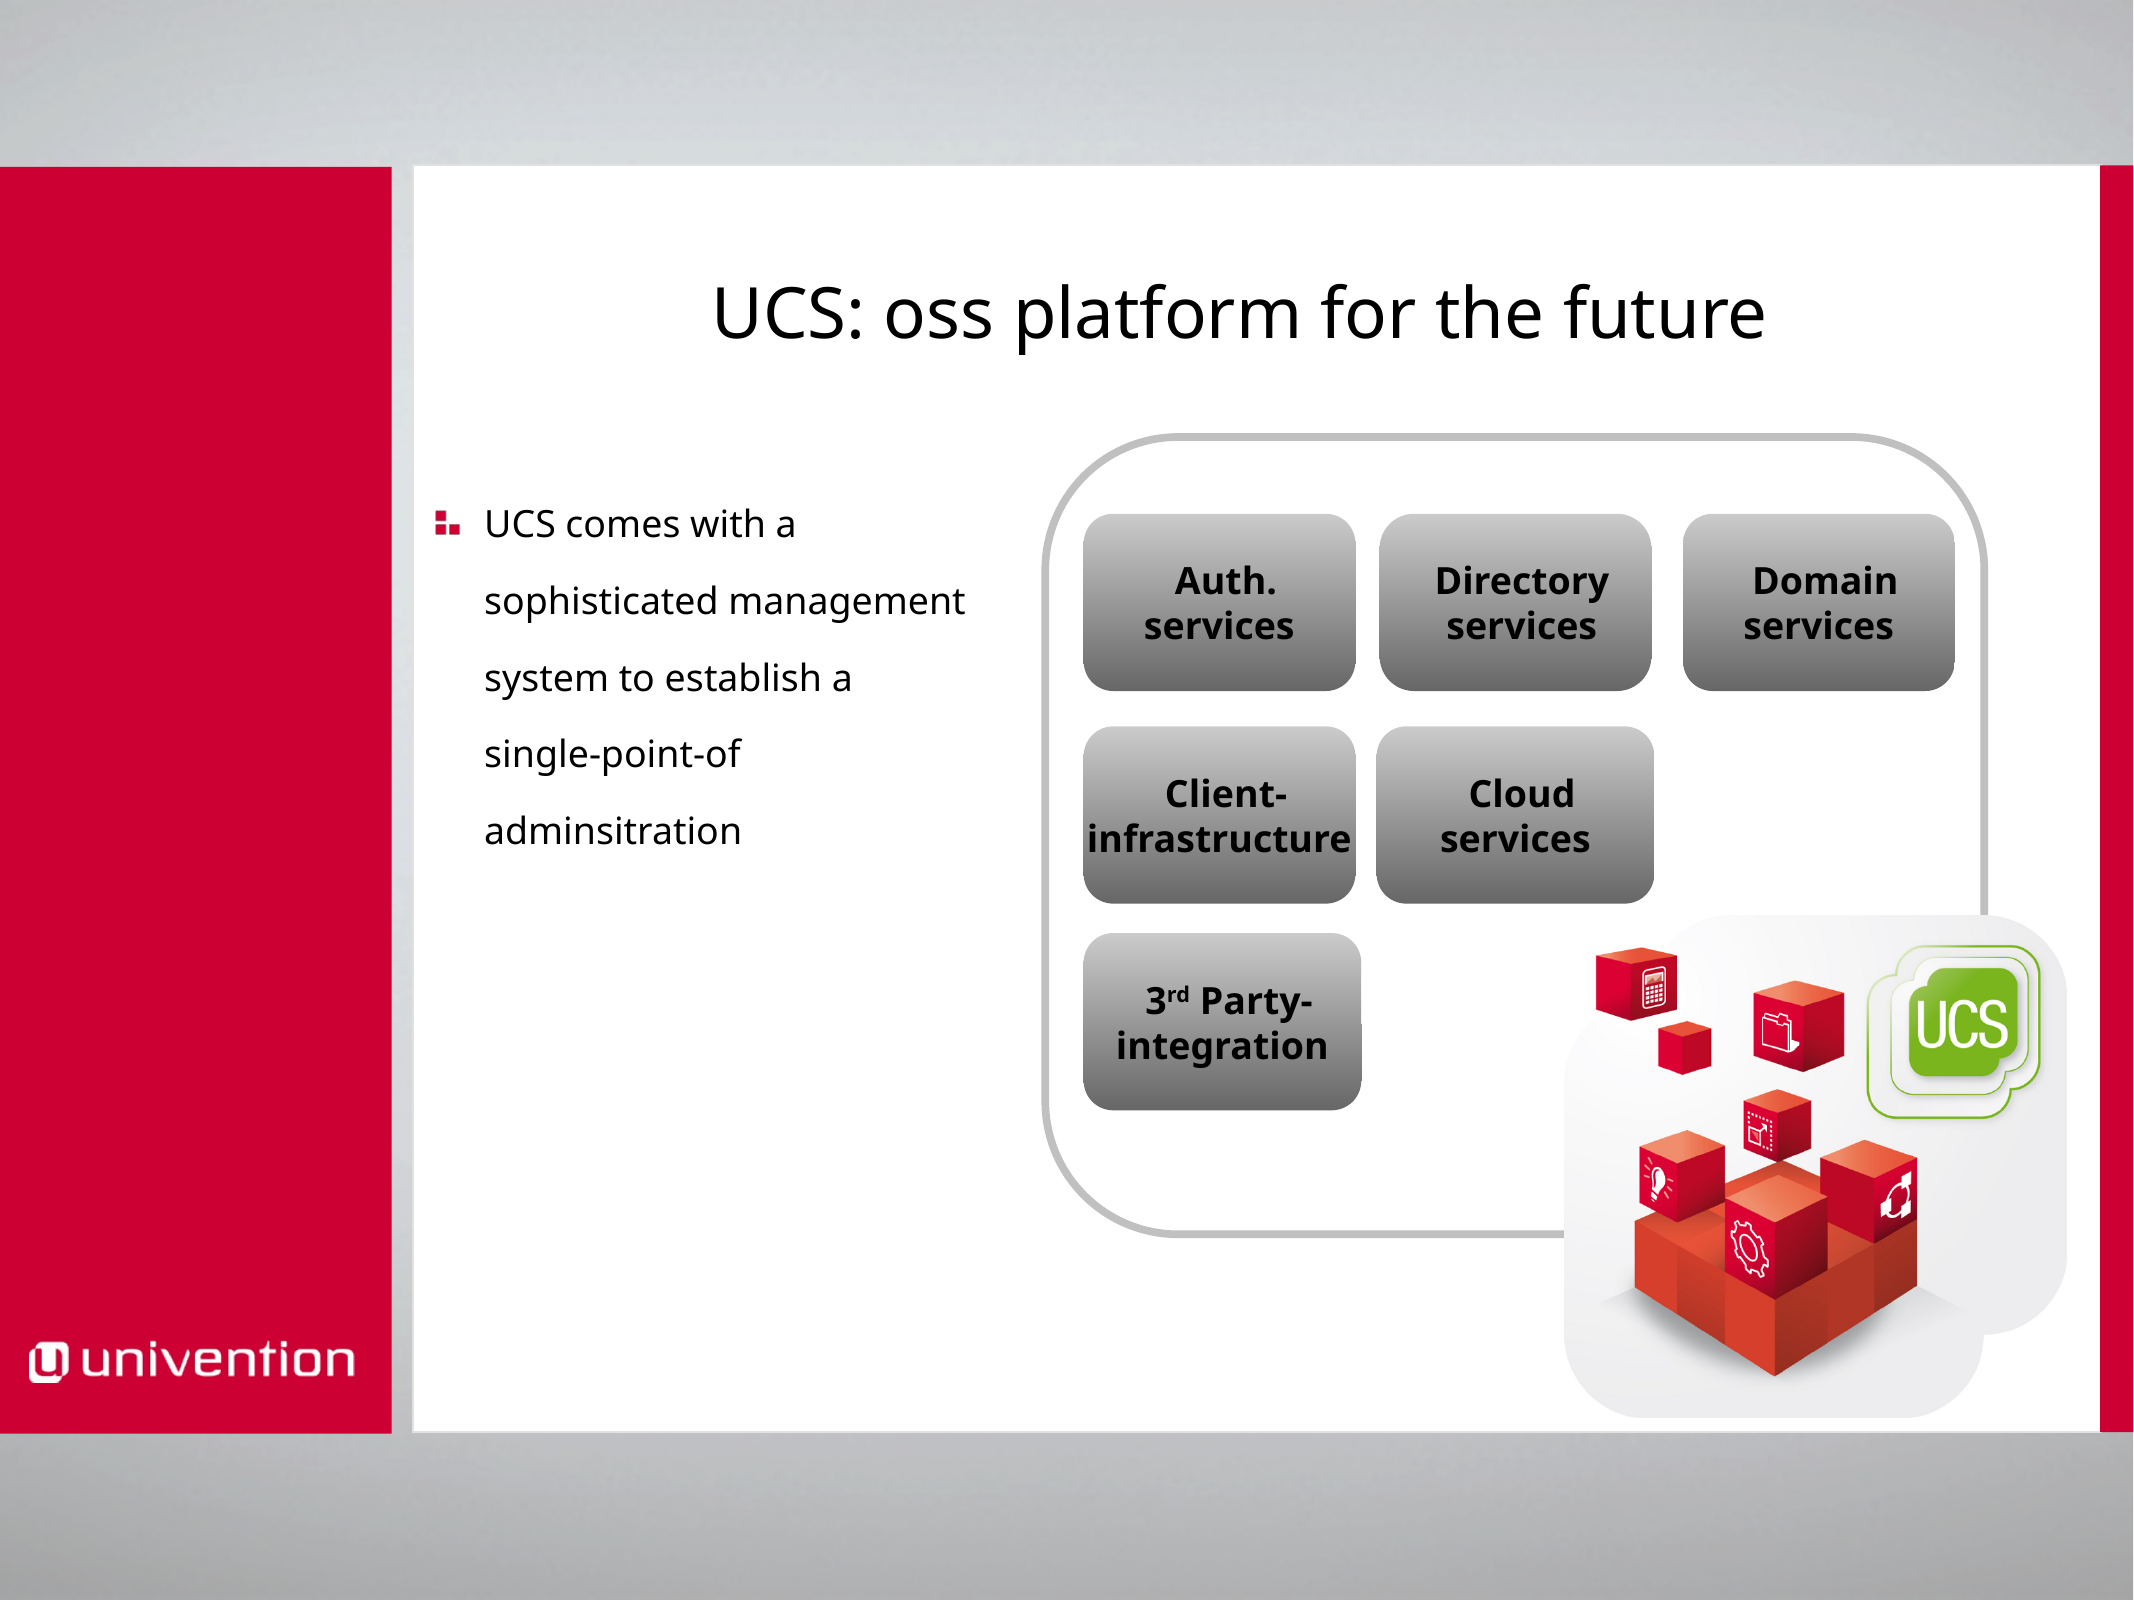

# UCS: oss platform for the future
UCS comes with a sophisticated management system to establish a single-point-of adminsitration
Auth.
services
Directory
services
Domain
services
Client-
infrastructure
Cloud
services
3rd Party-
integration